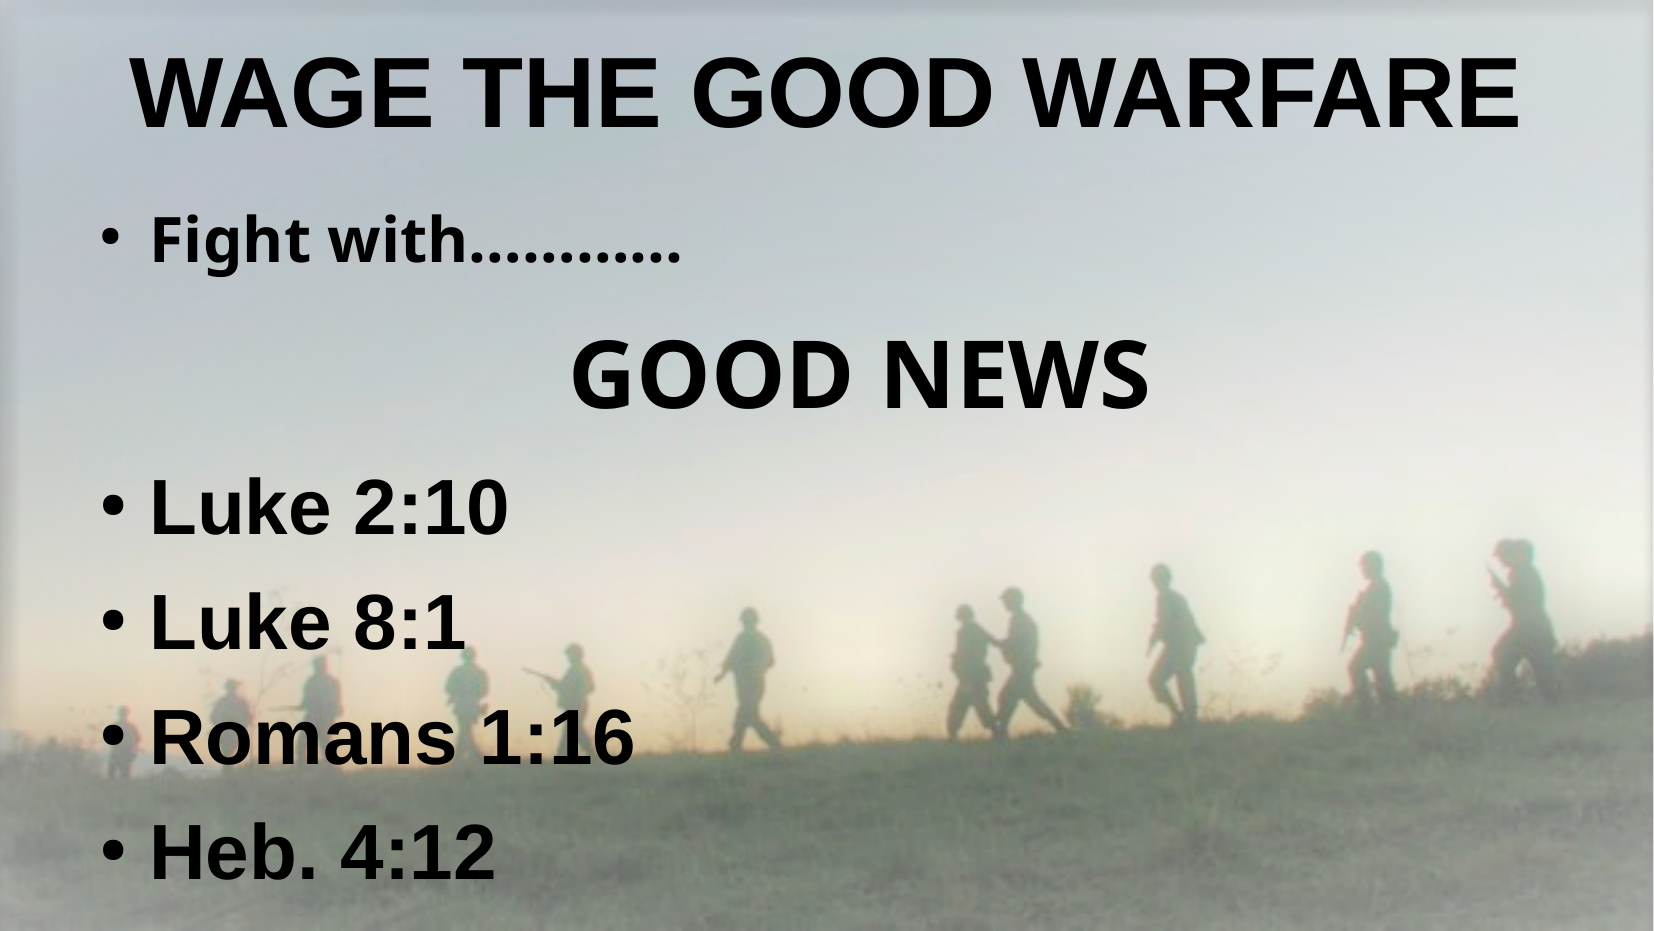

# WAGE THE GOOD WARFARE
Fight with………...
GOOD NEWS
Luke 2:10
Luke 8:1
Romans 1:16
Heb. 4:12